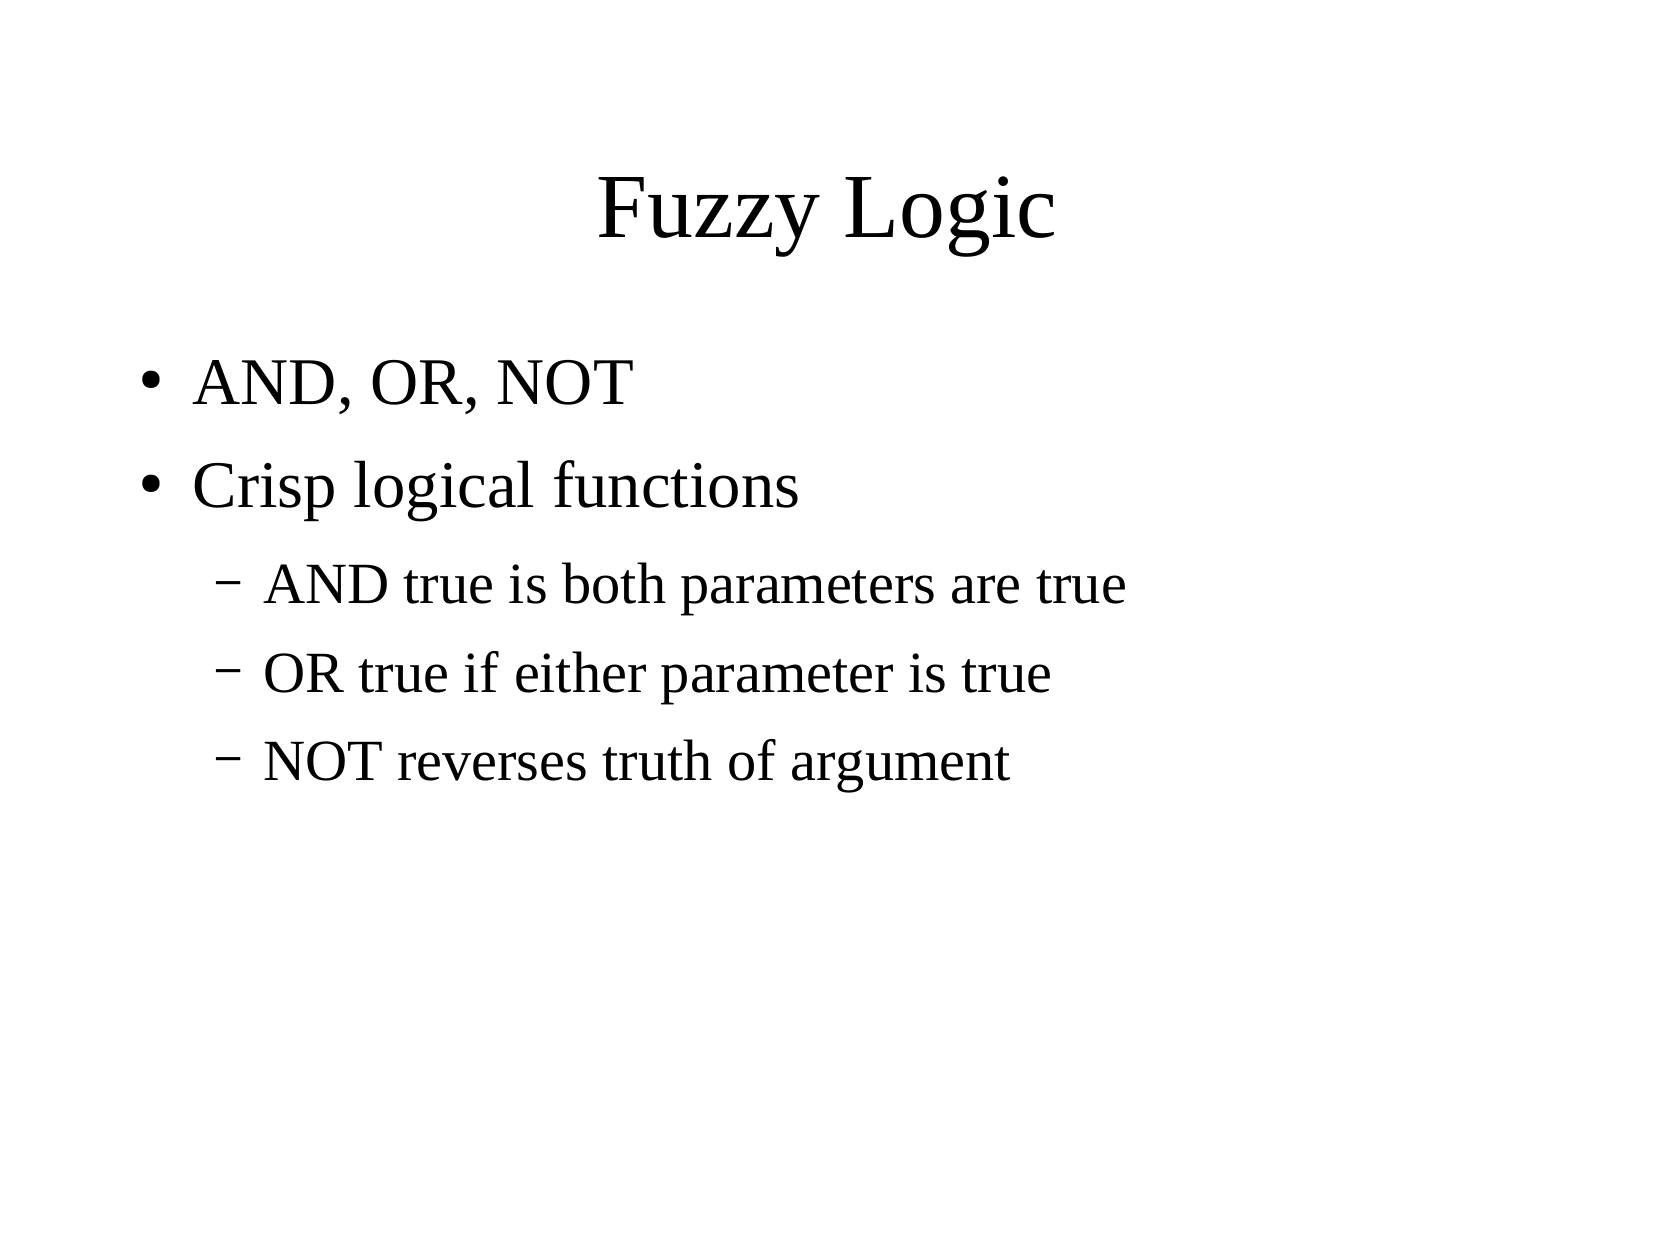

# Fuzzy Logic
AND, OR, NOT
Crisp logical functions
AND true is both parameters are true
OR true if either parameter is true
NOT reverses truth of argument